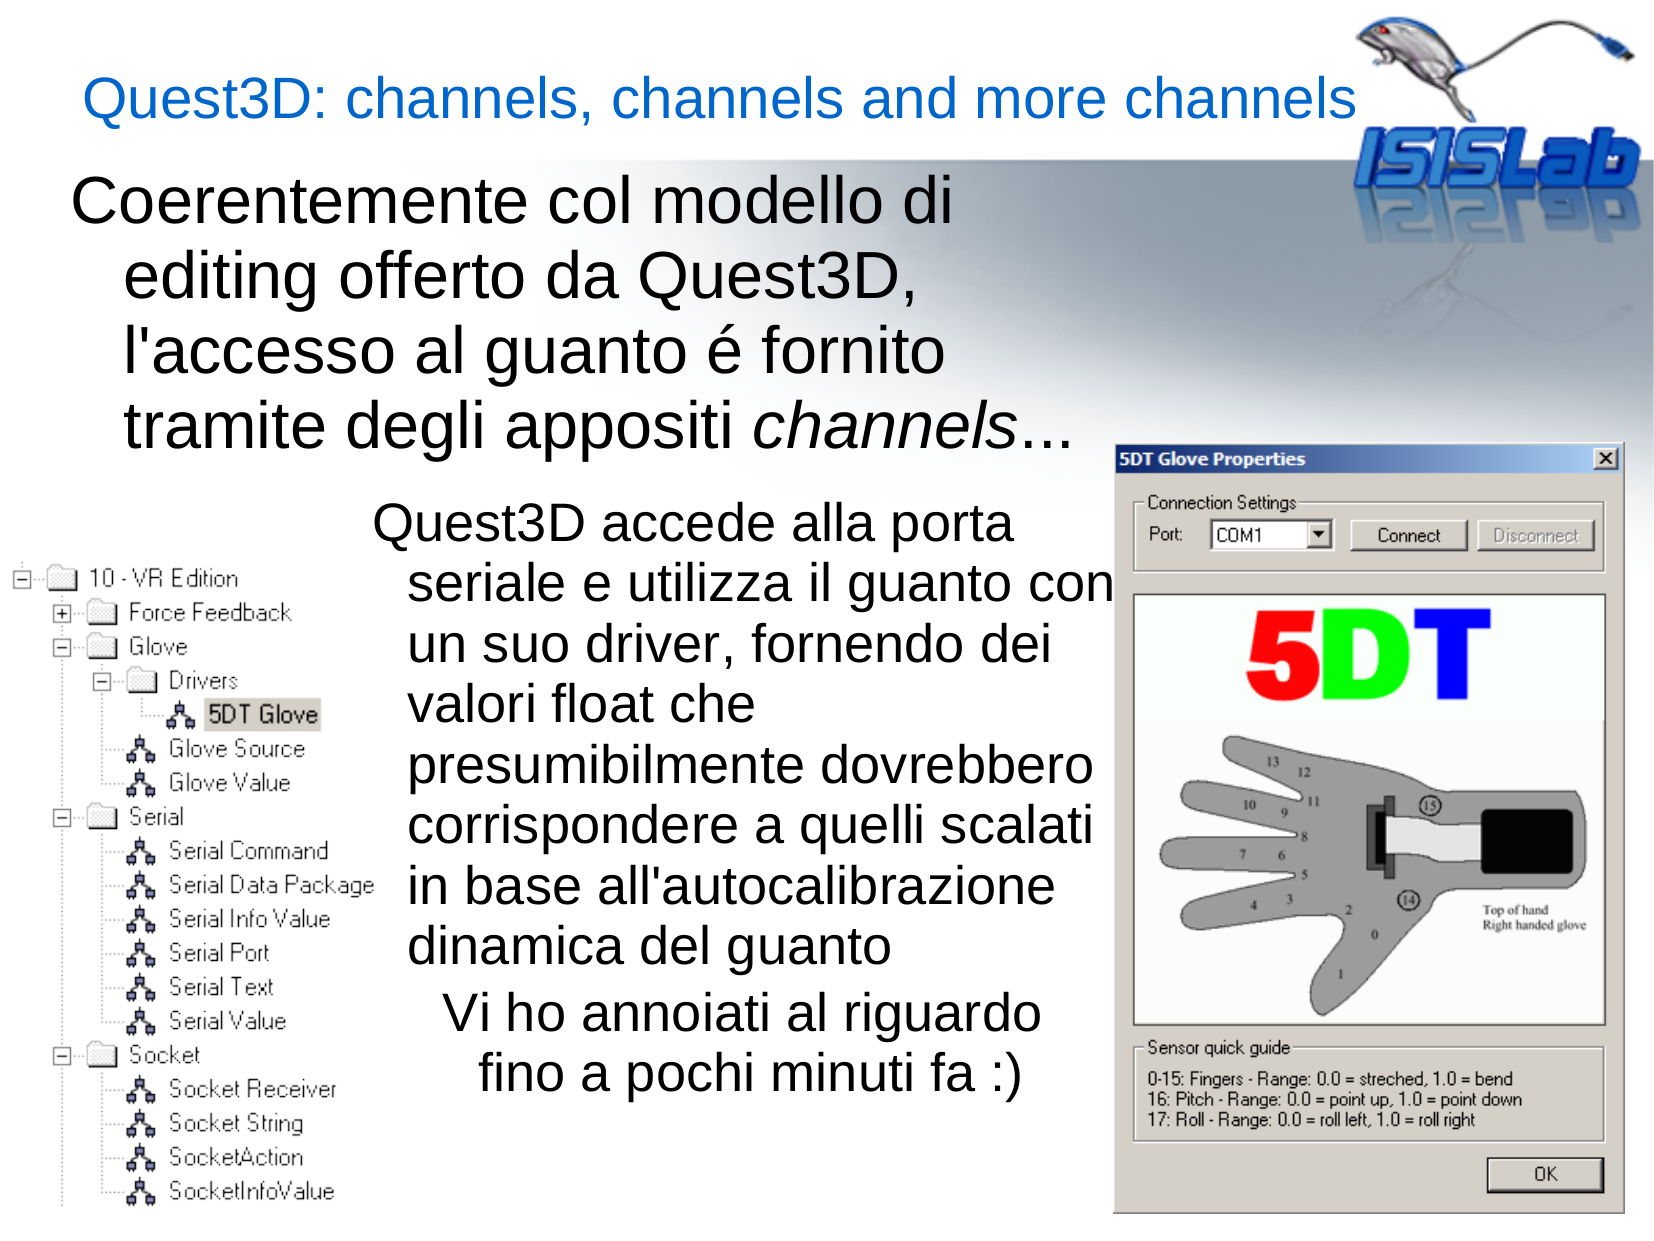

# Quest3D: channels, channels and more channels
Coerentemente col modello di editing offerto da Quest3D, l'accesso al guanto é fornito tramite degli appositi channels...
Quest3D accede alla porta seriale e utilizza il guanto con un suo driver, fornendo dei valori float che presumibilmente dovrebbero corrispondere a quelli scalati in base all'autocalibrazione dinamica del guanto
Vi ho annoiati al riguardo fino a pochi minuti fa :)